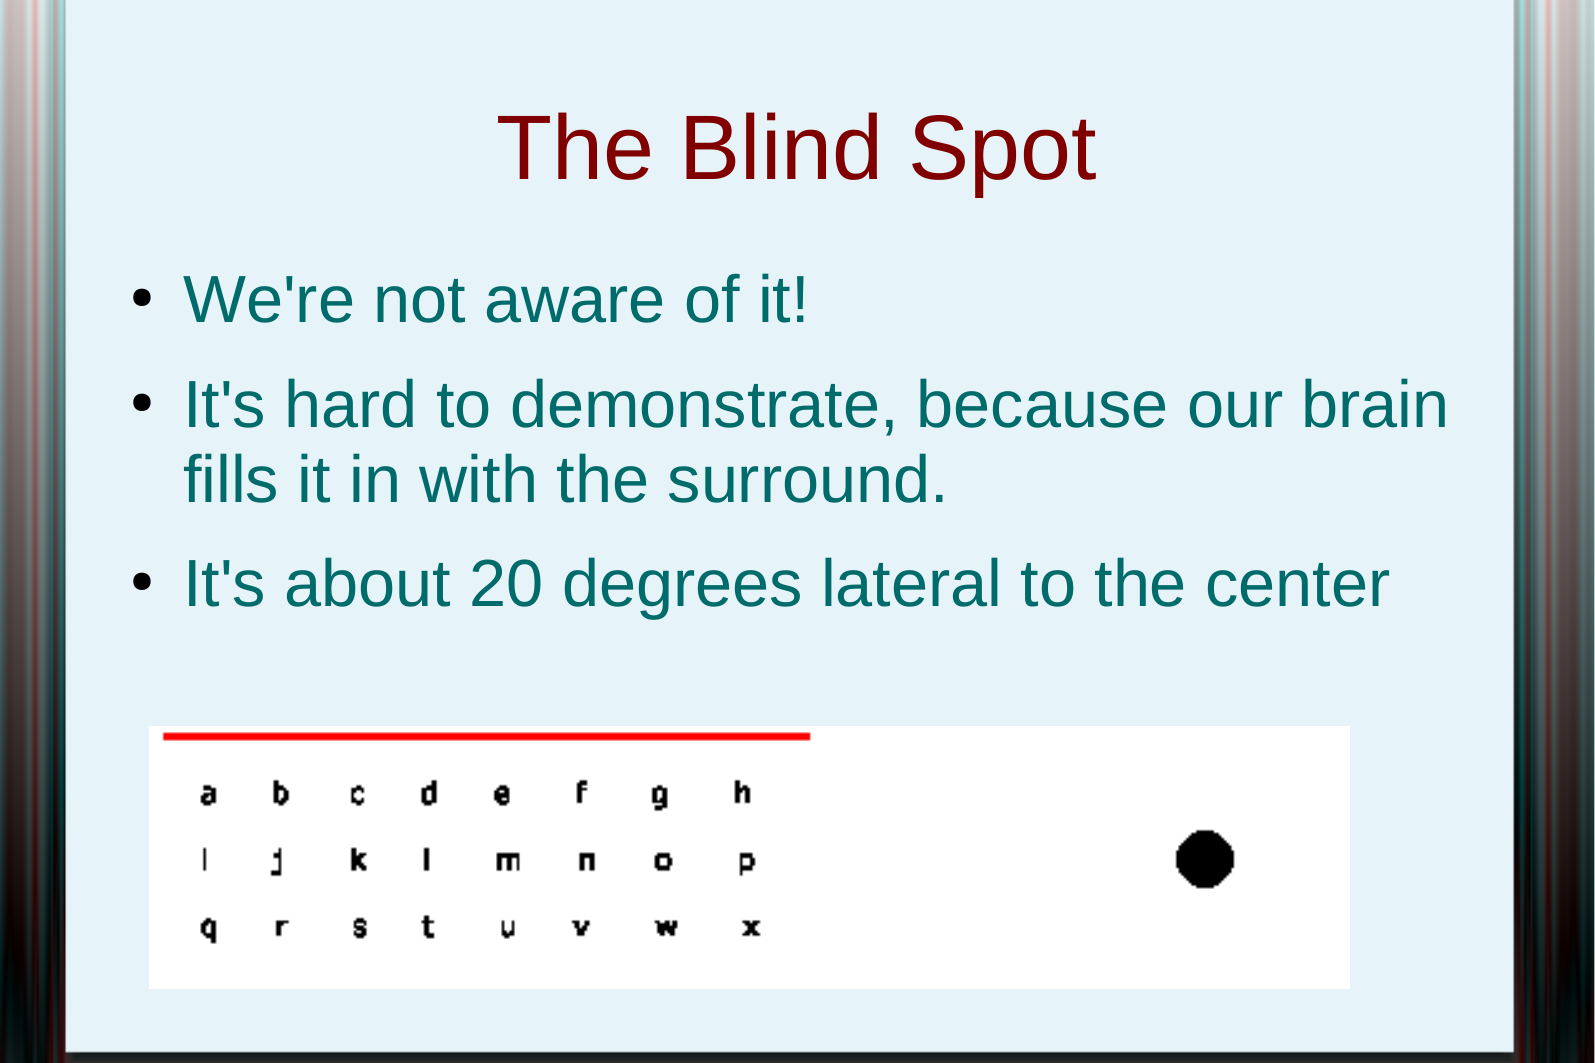

# The Blind Spot
We're not aware of it!
It's hard to demonstrate, because our brain fills it in with the surround.
It's about 20 degrees lateral to the center